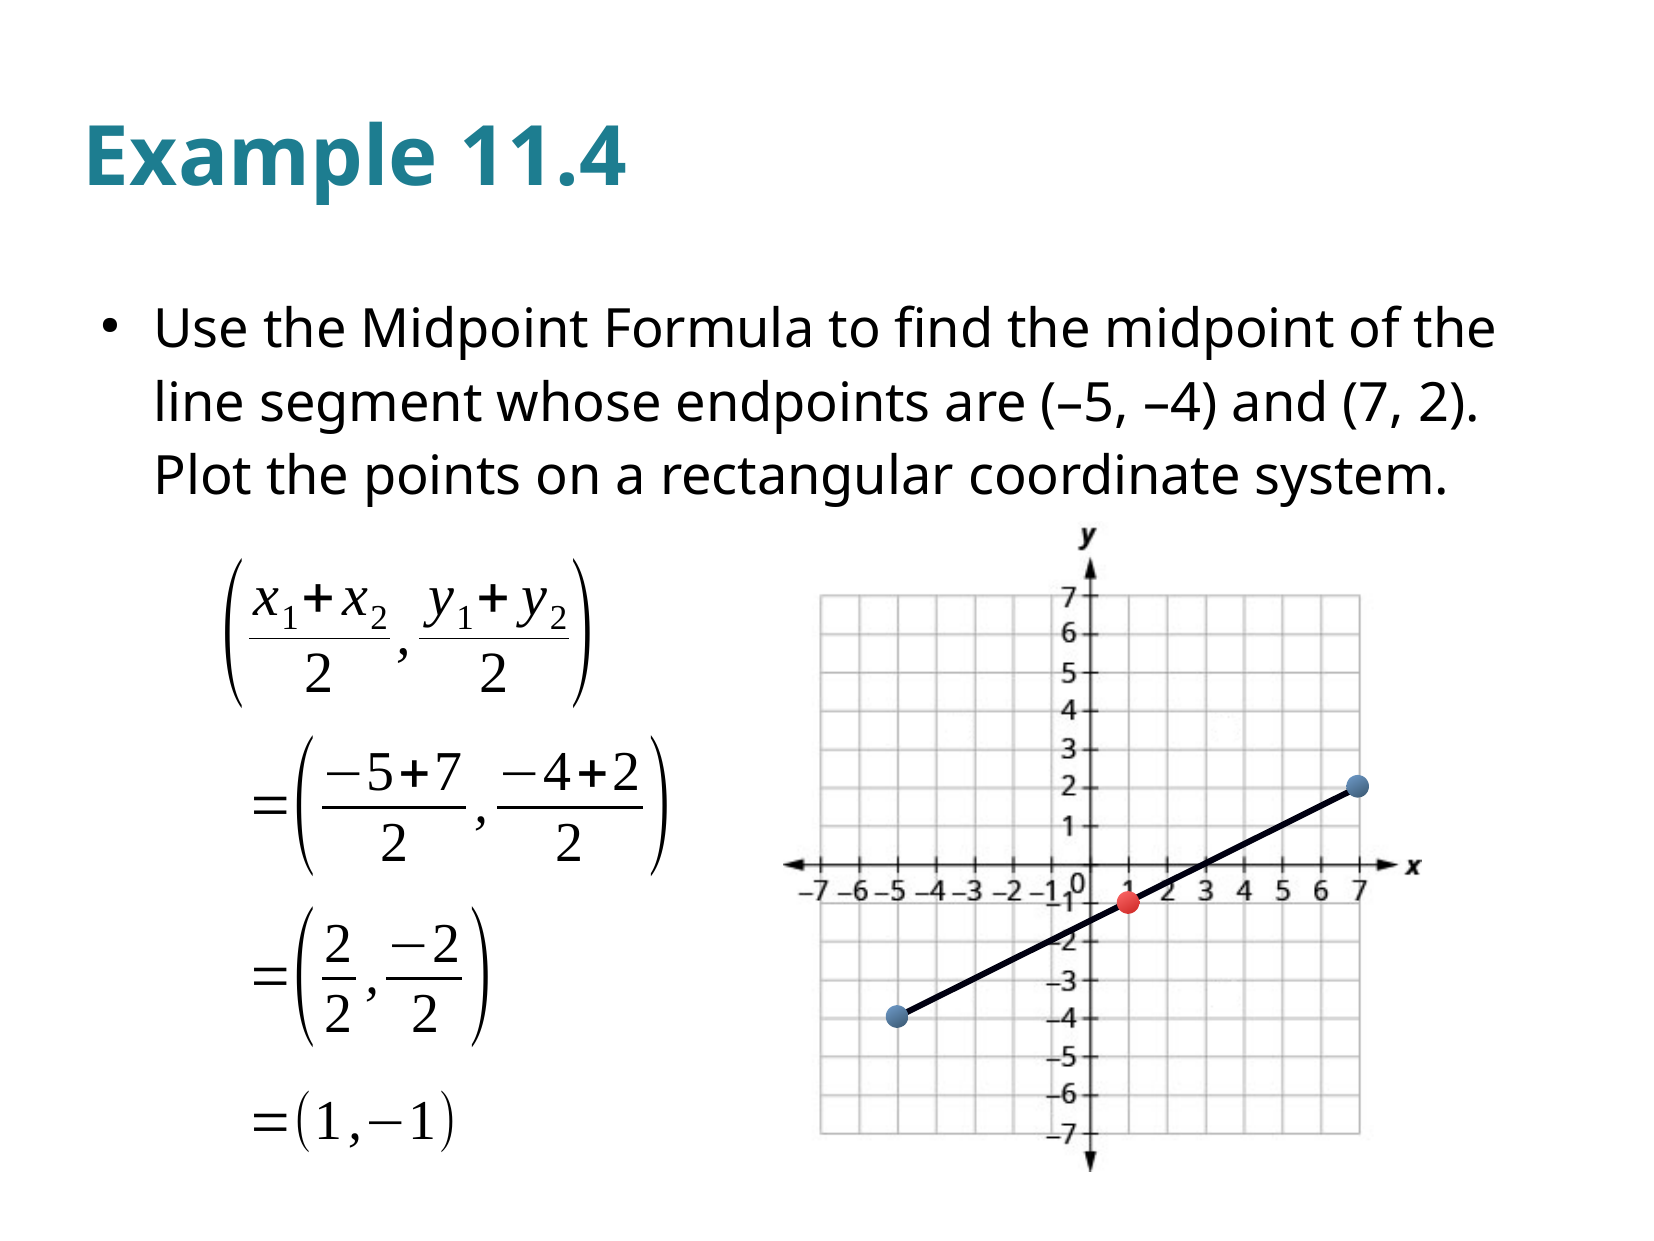

# Example 11.4
Use the Midpoint Formula to find the midpoint of the line segment whose endpoints are (–5, –4) and (7, 2). Plot the points on a rectangular coordinate system.